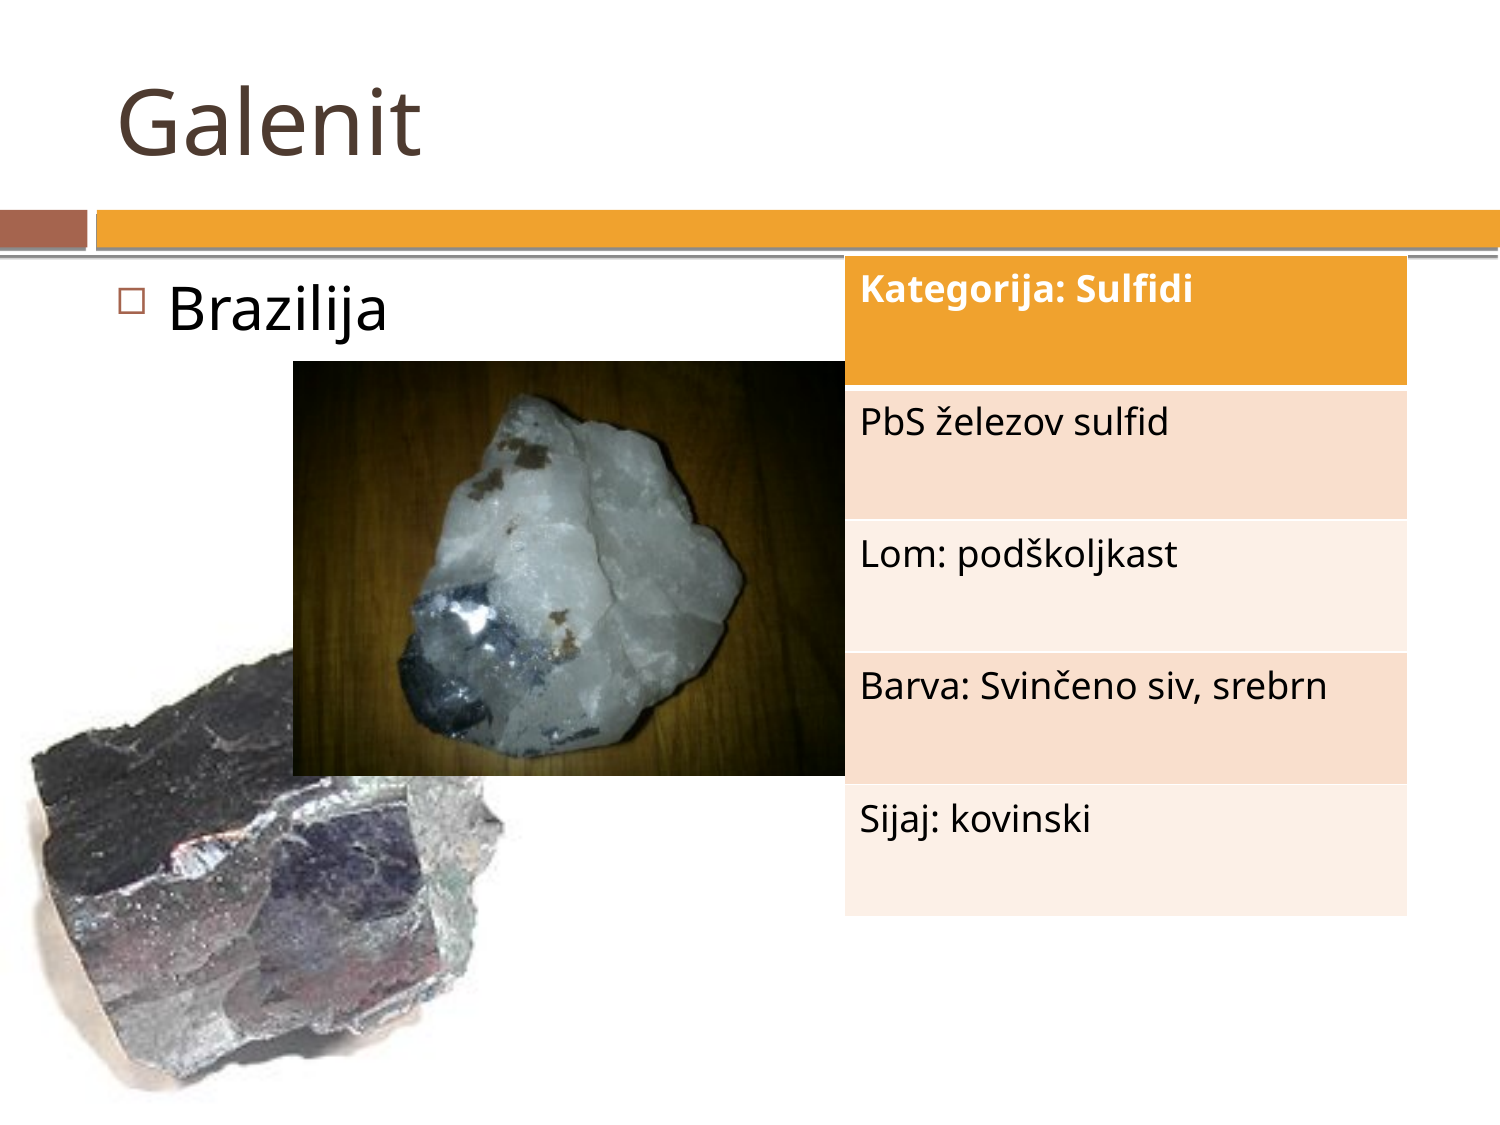

# Galenit
| Kategorija: Sulfidi |
| --- |
| PbS železov sulfid |
| Lom: podškoljkast |
| Barva: Svinčeno siv, srebrn |
| Sijaj: kovinski |
Brazilija